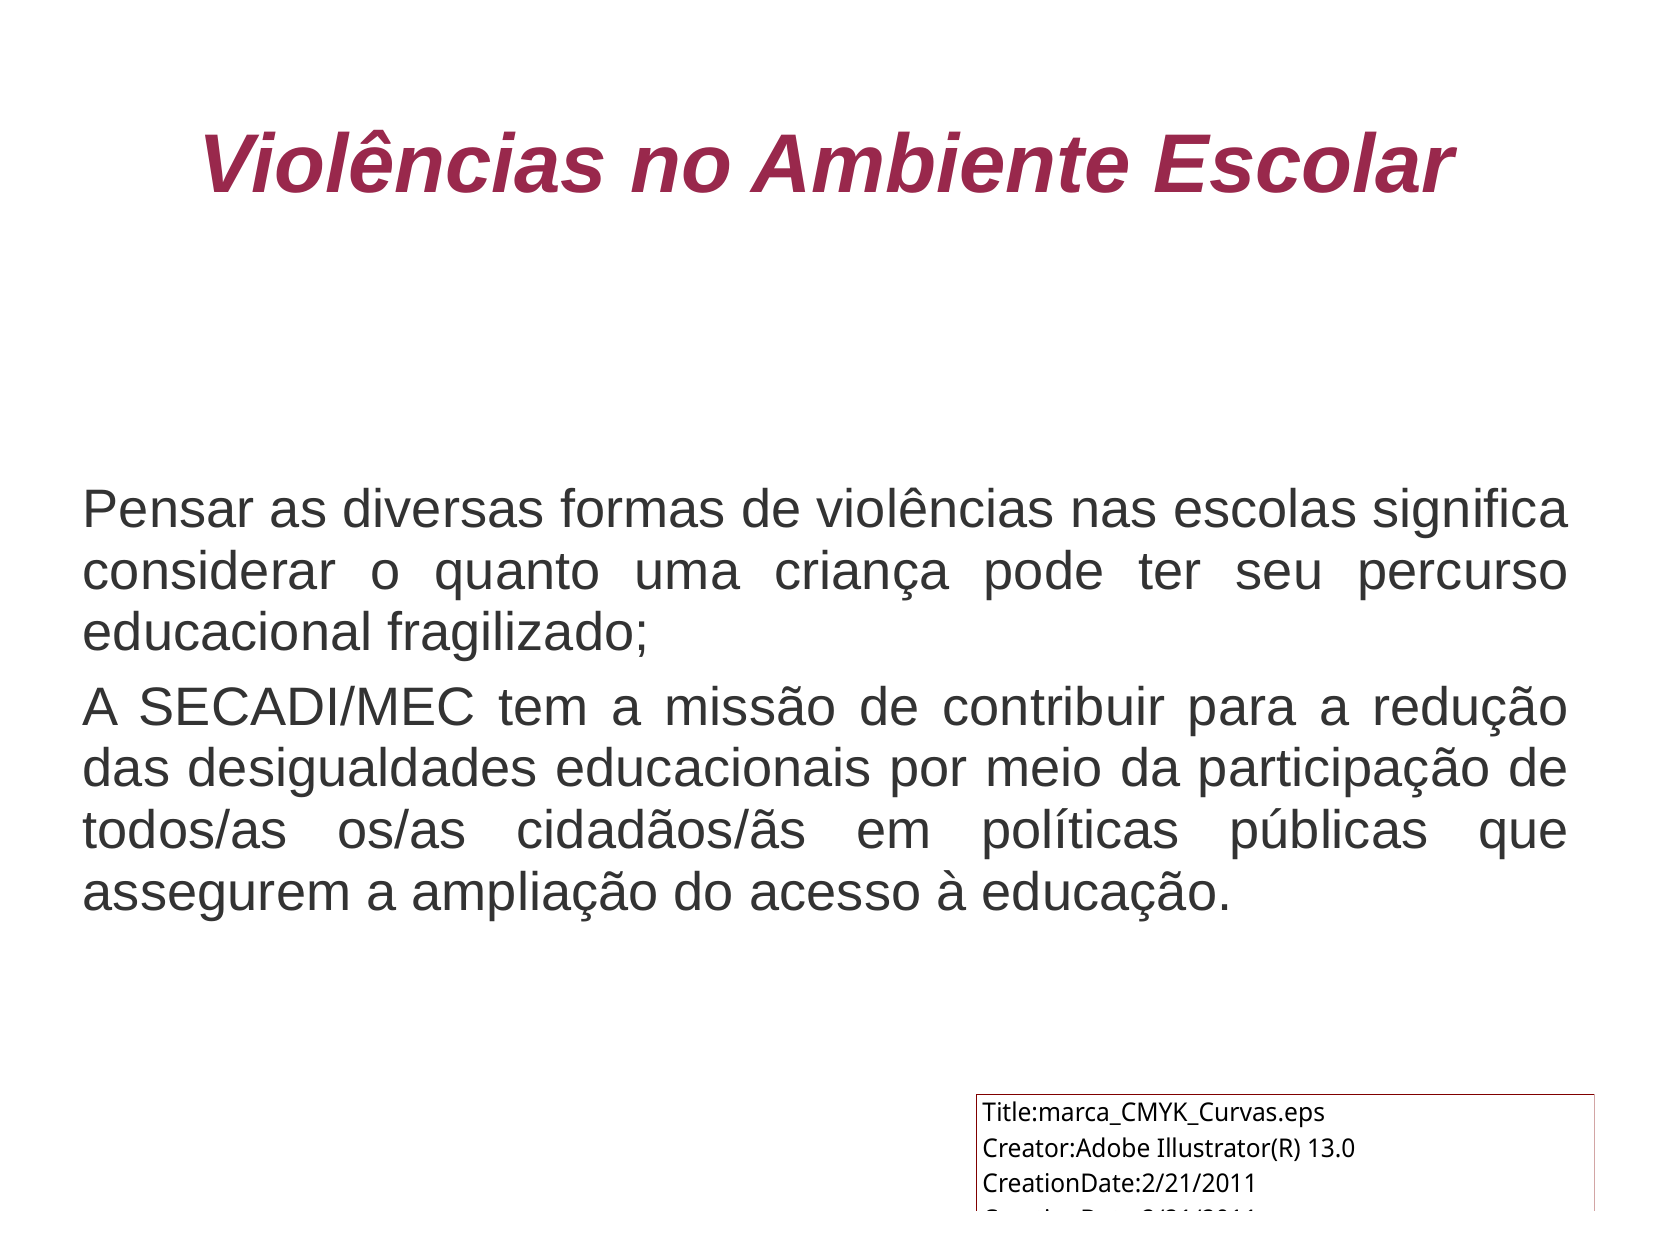

# Violências no Ambiente Escolar
Pensar as diversas formas de violências nas escolas significa considerar o quanto uma criança pode ter seu percurso educacional fragilizado;
A SECADI/MEC tem a missão de contribuir para a redução das desigualdades educacionais por meio da participação de todos/as os/as cidadãos/ãs em políticas públicas que assegurem a ampliação do acesso à educação.